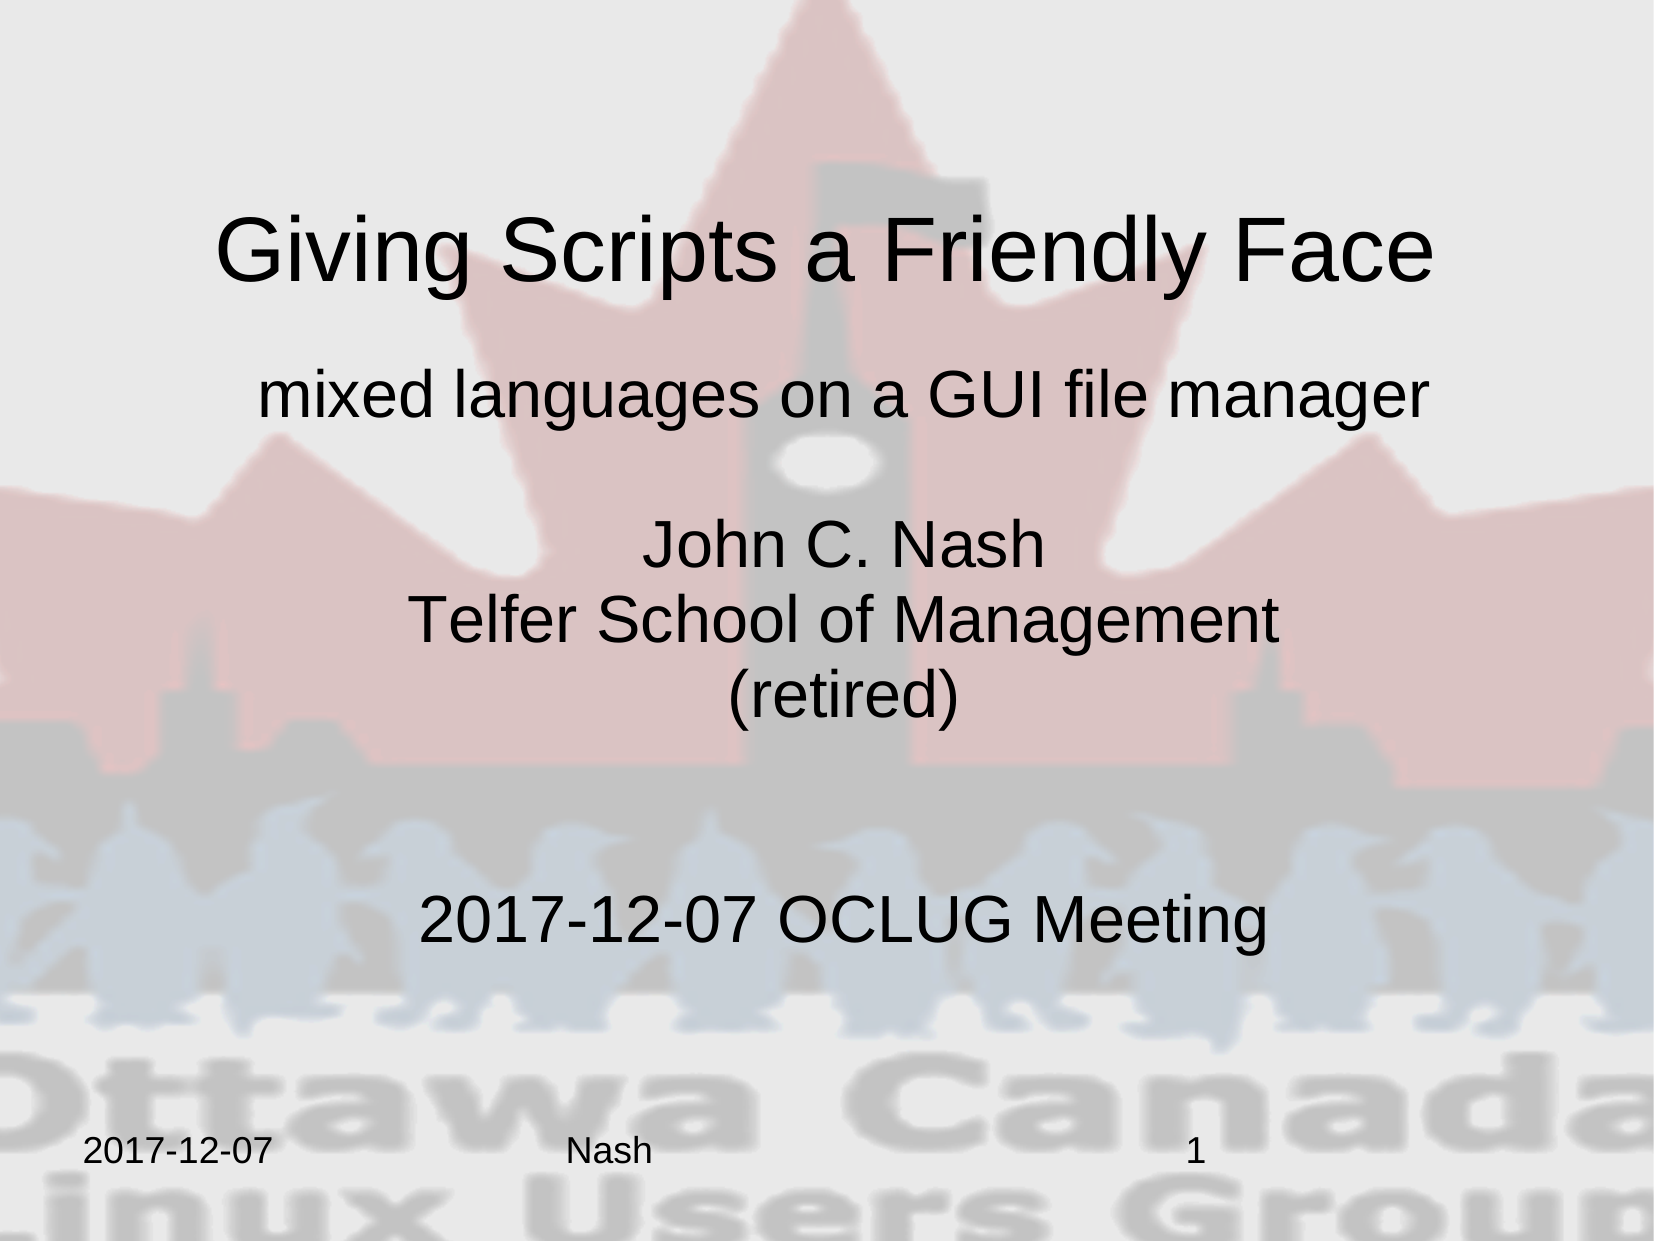

# Giving Scripts a Friendly Face
mixed languages on a GUI file manager
John C. Nash
Telfer School of Management
(retired)
2017-12-07 OCLUG Meeting
1